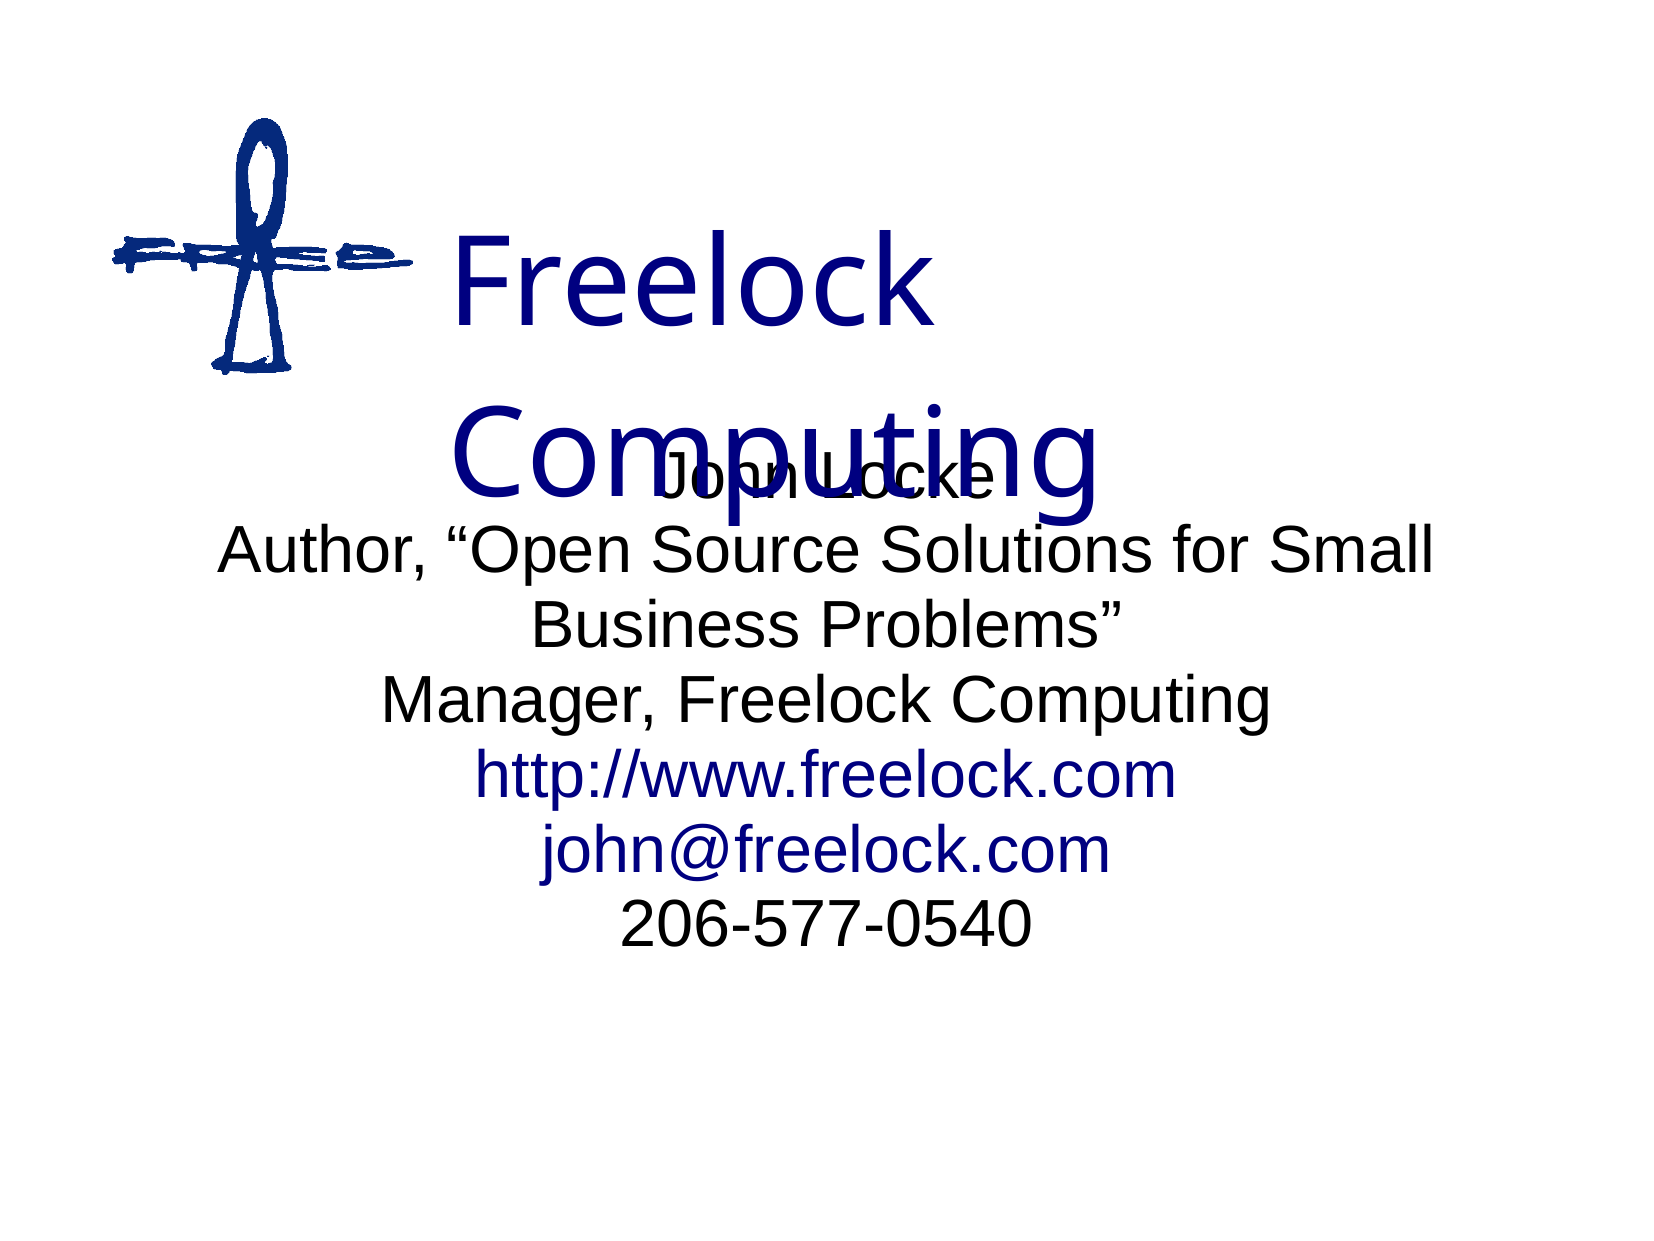

#
Freelock Computing
John Locke
Author, “Open Source Solutions for Small Business Problems”
Manager, Freelock Computing
http://www.freelock.com
john@freelock.com
206-577-0540